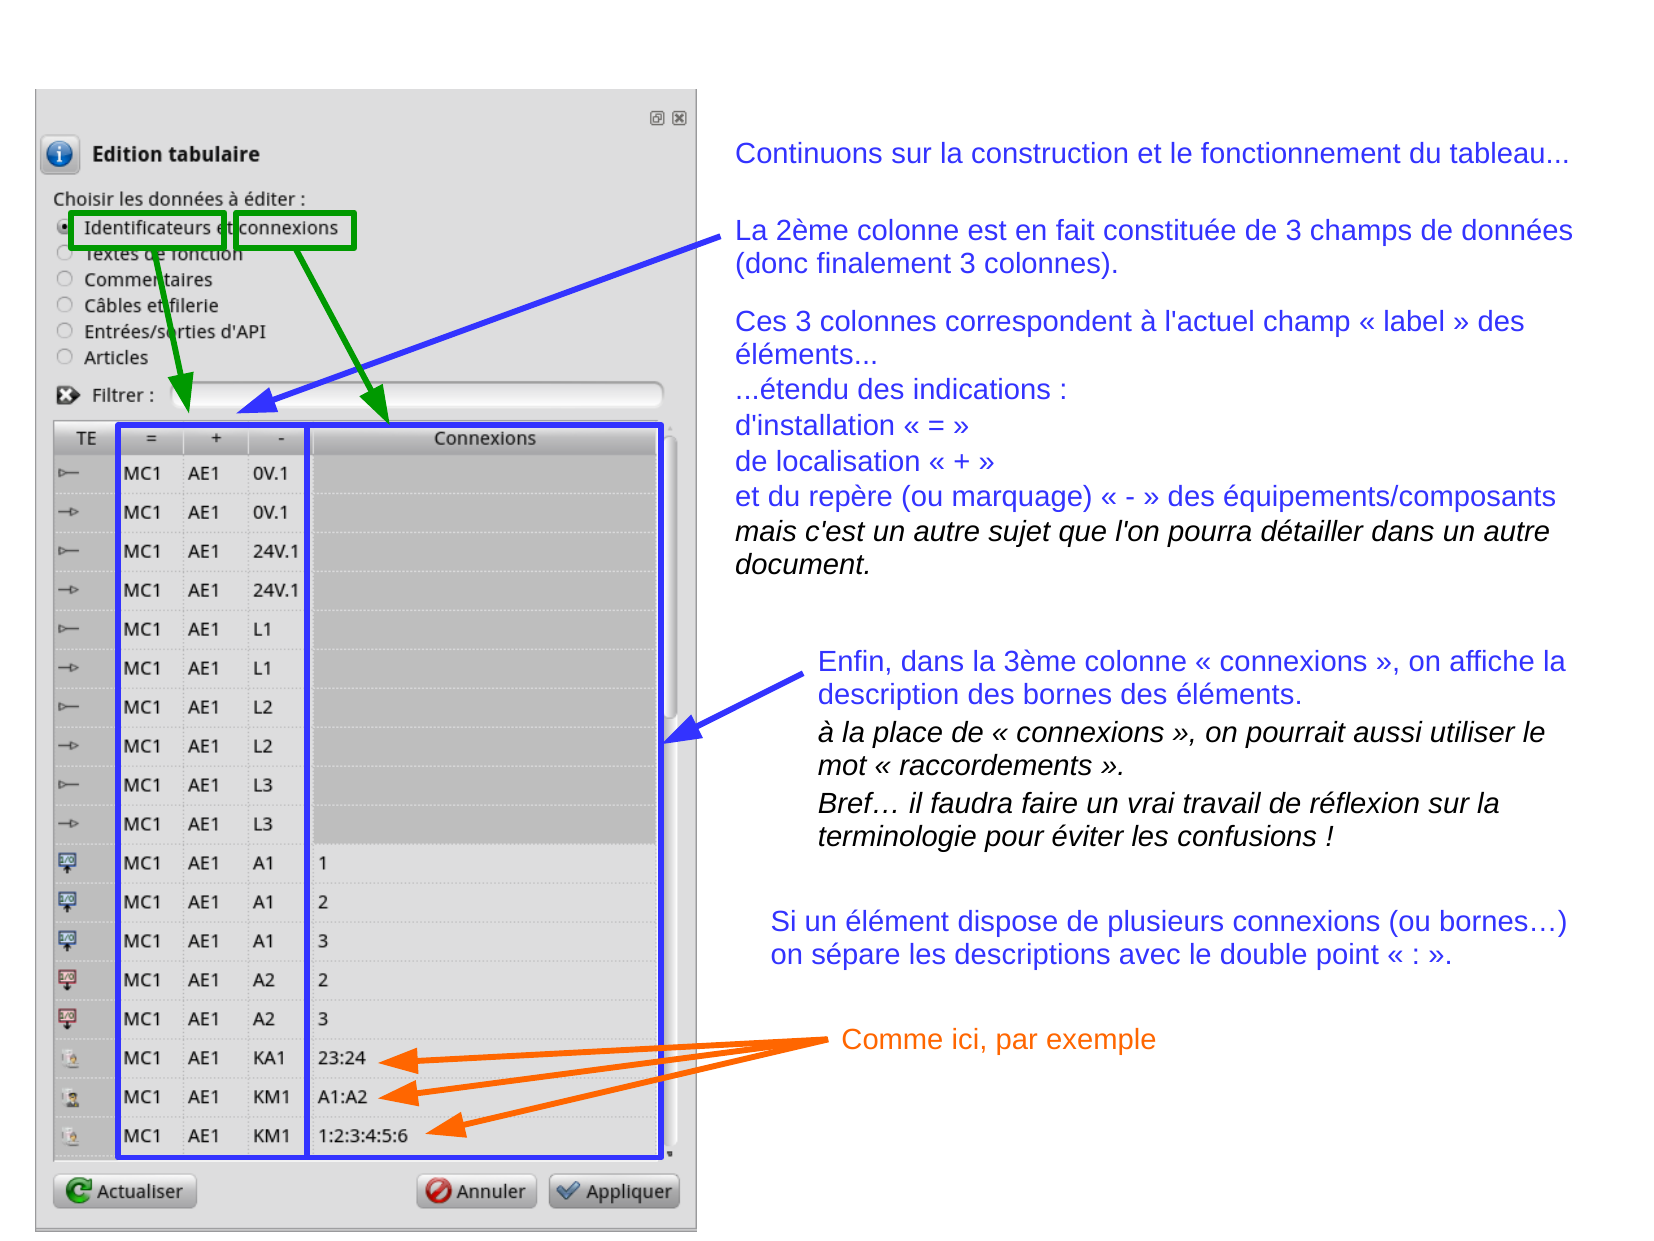

Continuons sur la construction et le fonctionnement du tableau...
La 2ème colonne est en fait constituée de 3 champs de données
(donc finalement 3 colonnes).
Ces 3 colonnes correspondent à l'actuel champ « label » des éléments...
...étendu des indications :
d'installation « = »
de localisation « + »
et du repère (ou marquage) « - » des équipements/composants
mais c'est un autre sujet que l'on pourra détailler dans un autre document.
Enfin, dans la 3ème colonne « connexions », on affiche la description des bornes des éléments.
à la place de « connexions », on pourrait aussi utiliser le mot « raccordements ».
Bref… il faudra faire un vrai travail de réflexion sur la terminologie pour éviter les confusions !
Si un élément dispose de plusieurs connexions (ou bornes…) on sépare les descriptions avec le double point « : ».
Comme ici, par exemple